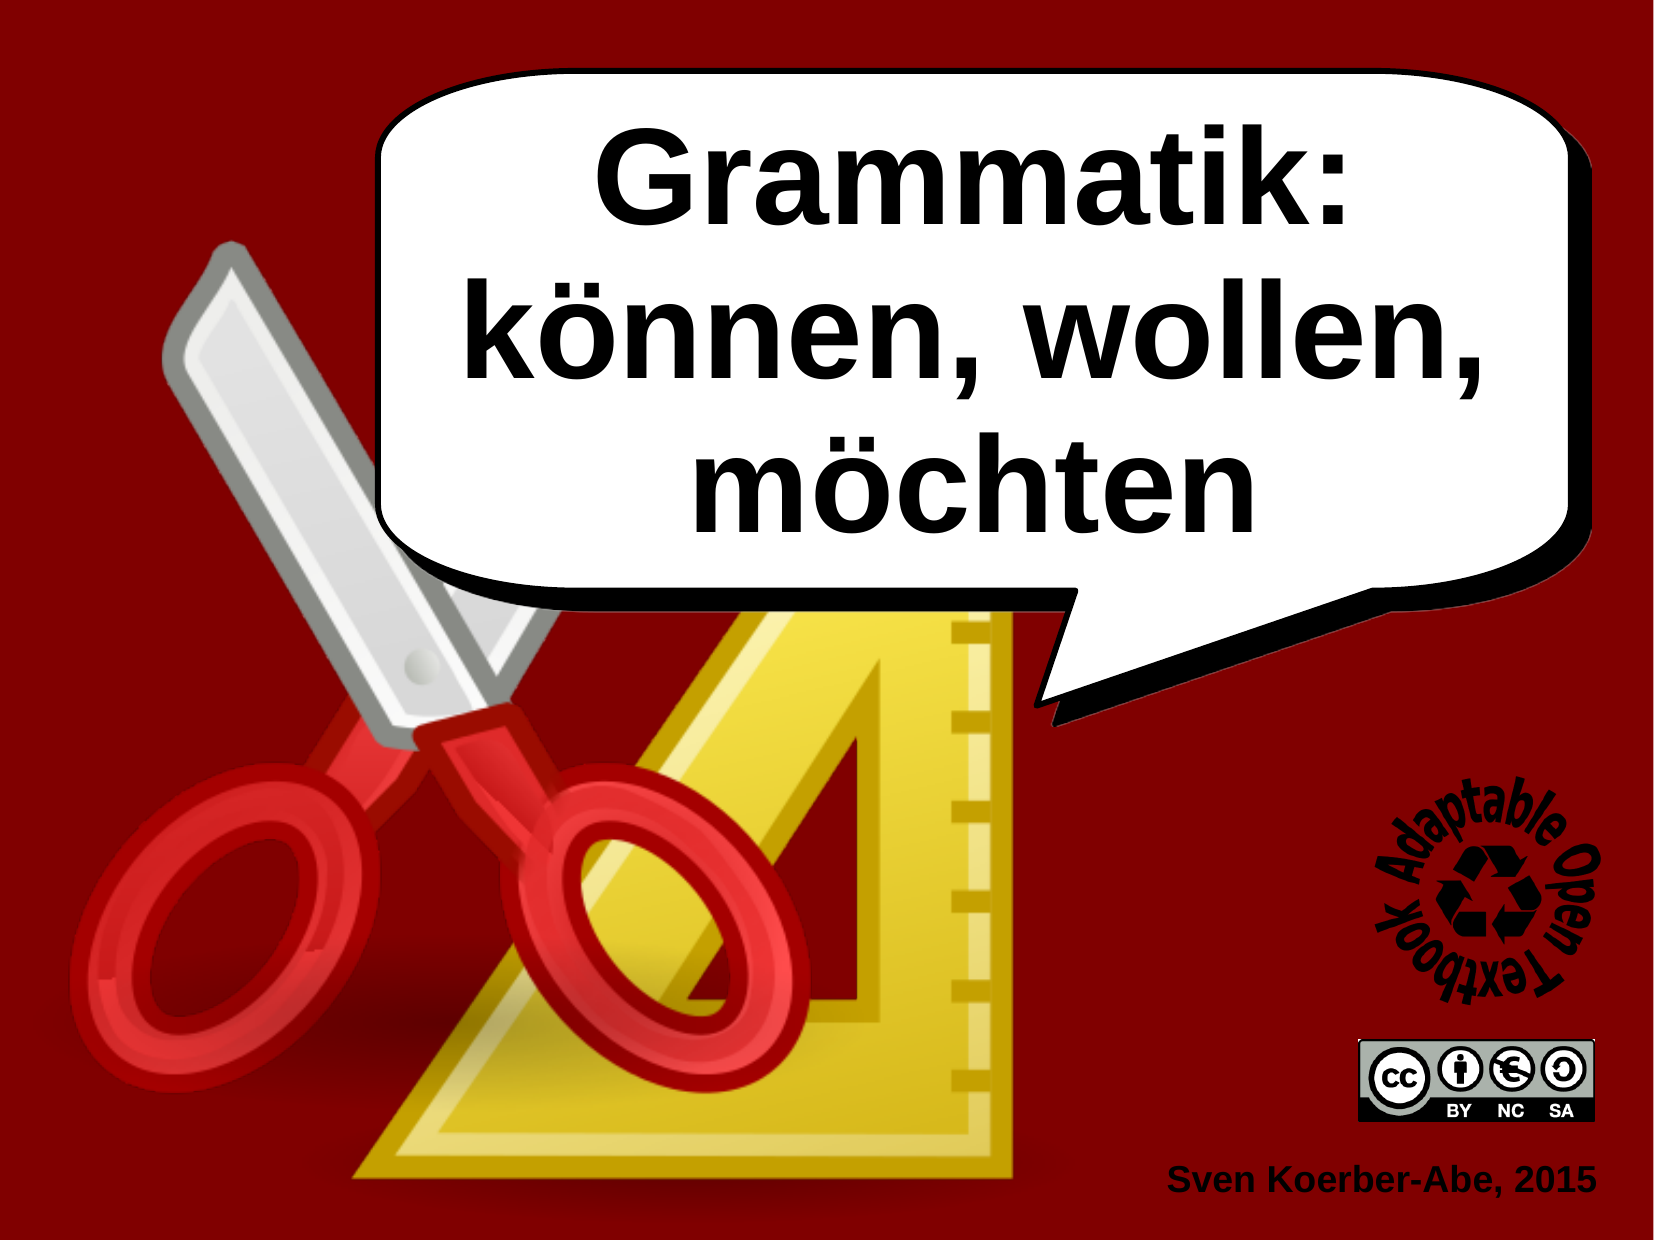

Grammatik:
können, wollen,
möchten
Sven Koerber-Abe, 2015